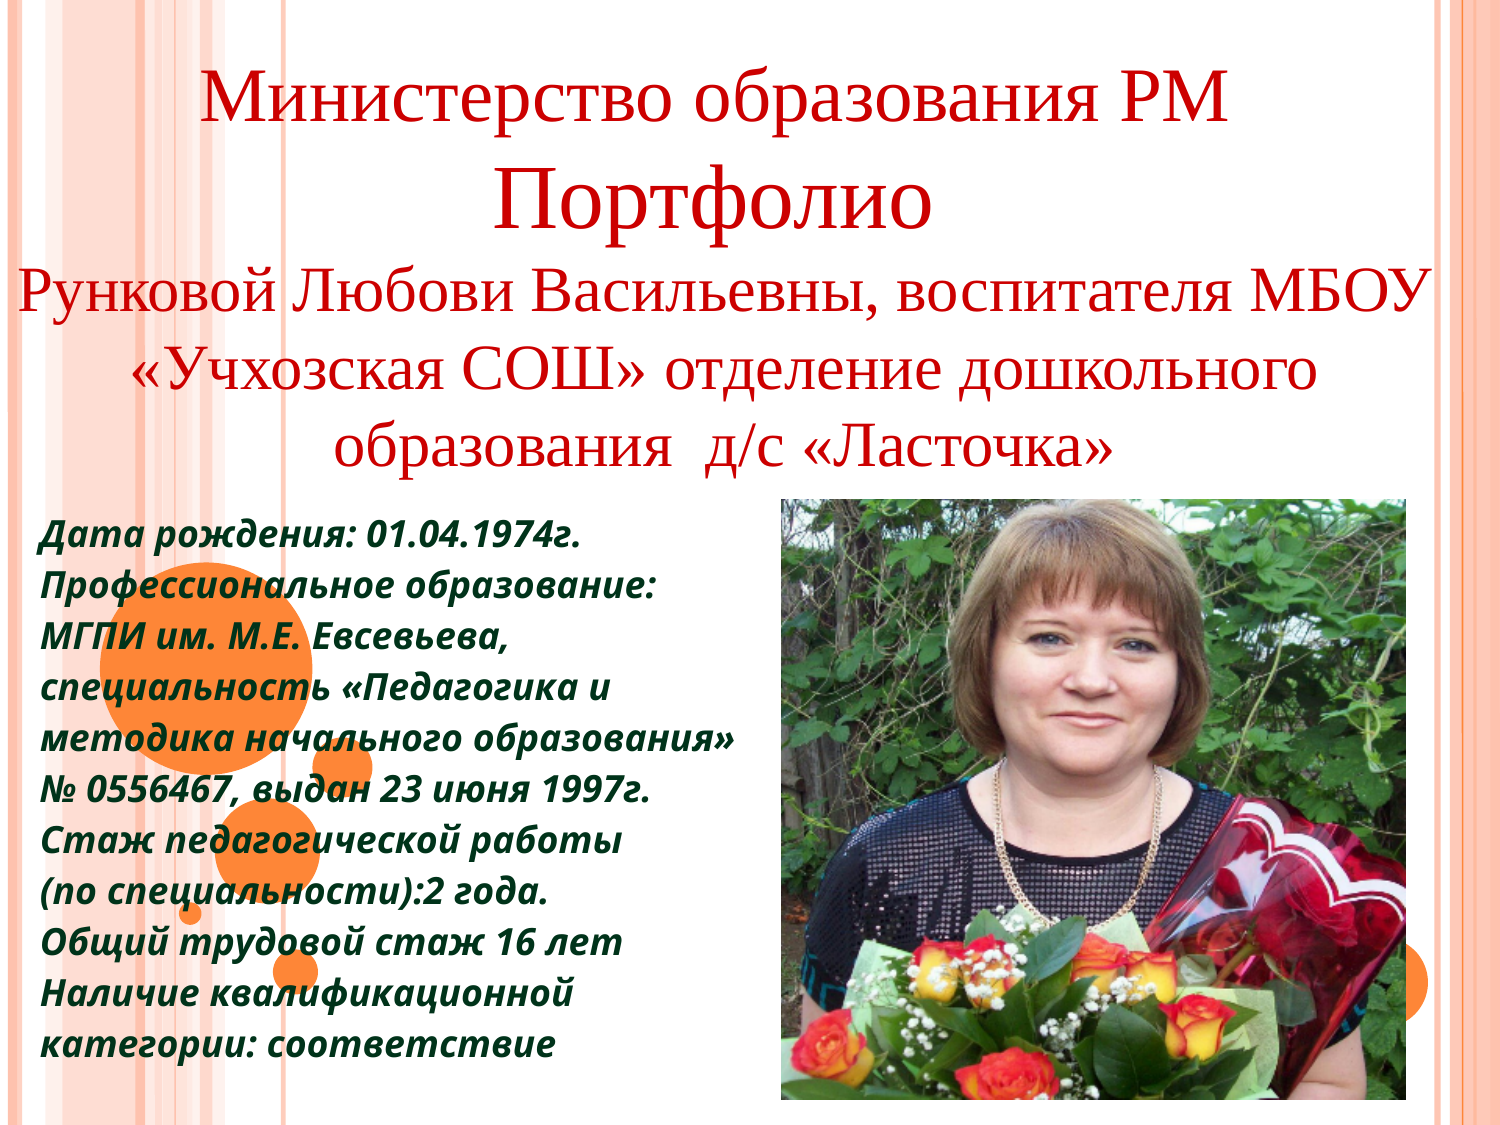

# Министерство образования РМ Портфолио Рунковой Любови Васильевны, воспитателя МБОУ «Учхозская СОШ» отделение дошкольного образования д/с «Ласточка»
Дата рождения: 01.04.1974г.
Профессиональное образование:
МГПИ им. М.Е. Евсевьева,
специальность «Педагогика и
методика начального образования»
№ 0556467, выдан 23 июня 1997г.
Стаж педагогической работы
(по специальности):2 года.
Общий трудовой стаж 16 лет
Наличие квалификационной
категории: соответствие